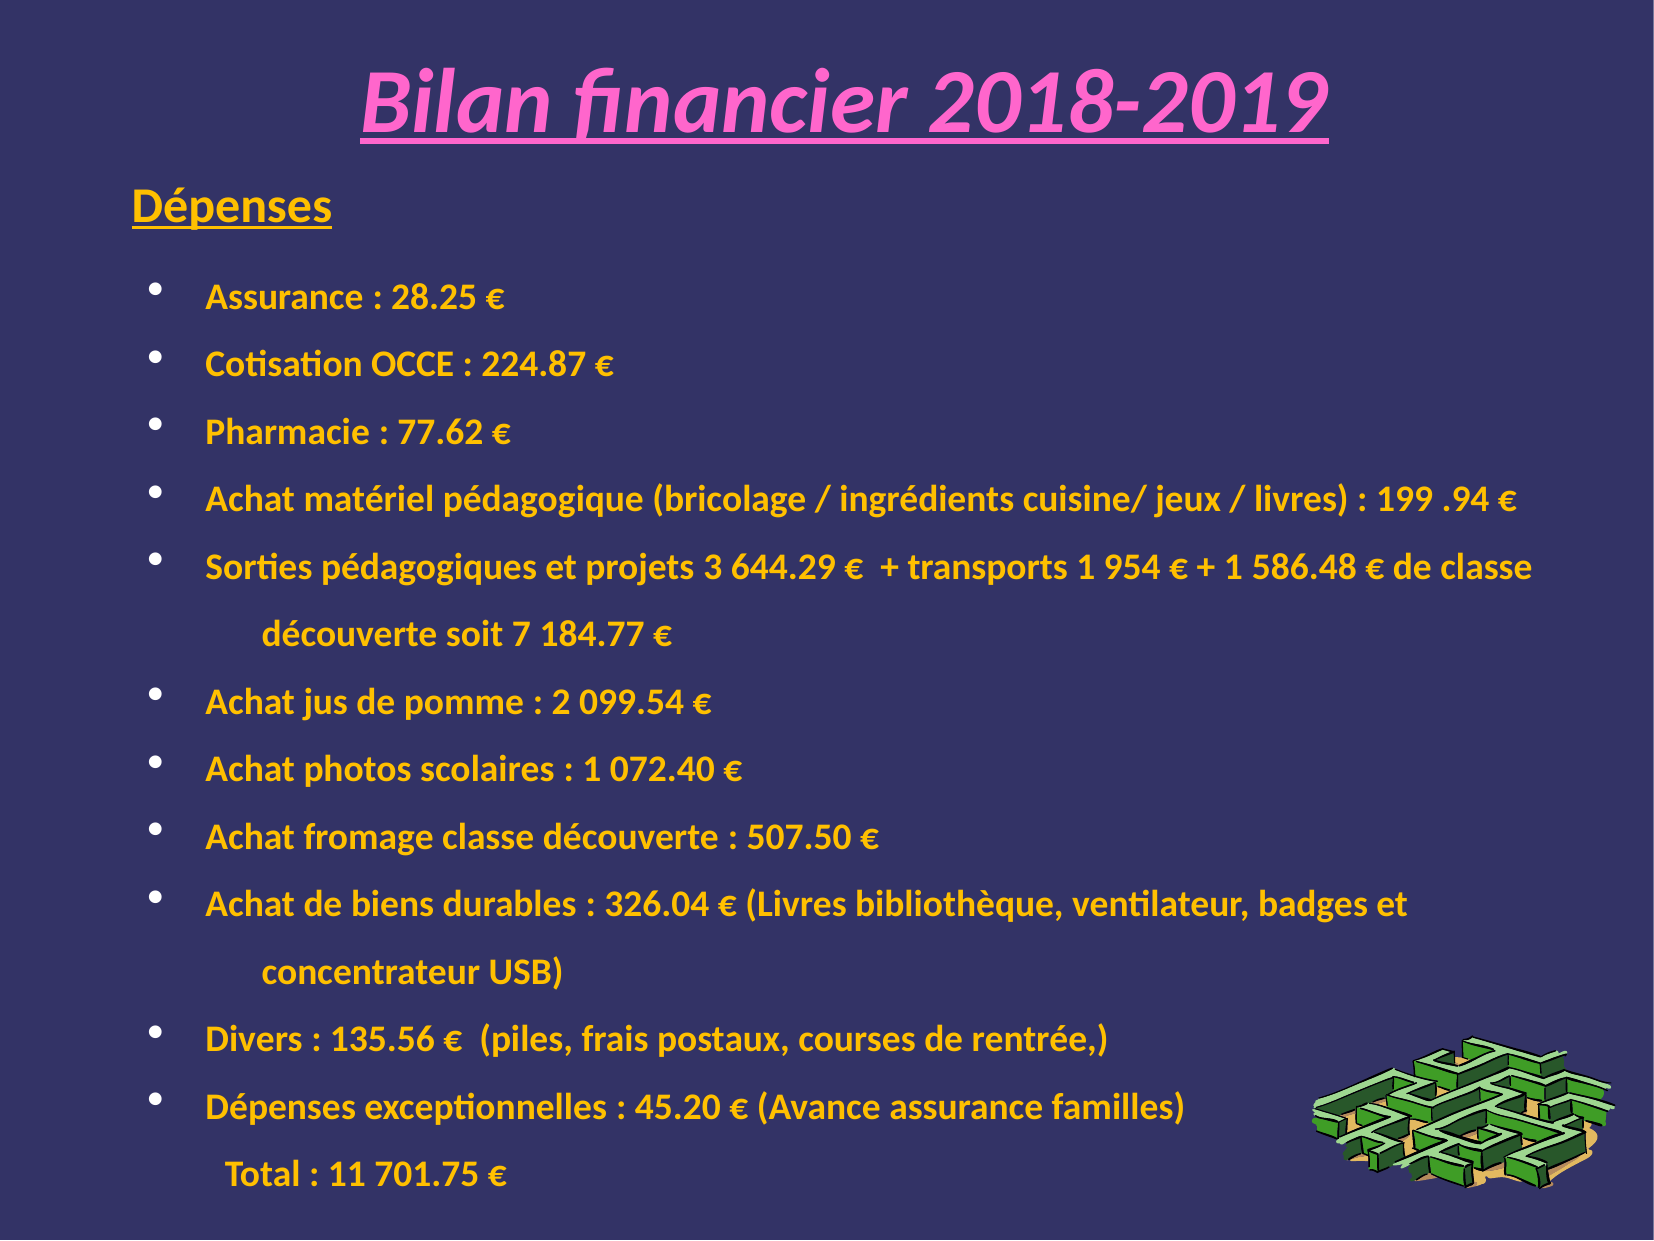

Bilan financier 2018-2019
Dépenses
Assurance : 28.25 €
Cotisation OCCE : 224.87 €
Pharmacie : 77.62 €
Achat matériel pédagogique (bricolage / ingrédients cuisine/ jeux / livres) : 199 .94 €
Sorties pédagogiques et projets 3 644.29 € + transports 1 954 € + 1 586.48 € de classe découverte soit 7 184.77 €
Achat jus de pomme : 2 099.54 €
Achat photos scolaires : 1 072.40 €
Achat fromage classe découverte : 507.50 €
Achat de biens durables : 326.04 € (Livres bibliothèque, ventilateur, badges et concentrateur USB)
Divers : 135.56 € (piles, frais postaux, courses de rentrée,)
Dépenses exceptionnelles : 45.20 € (Avance assurance familles)
 Total : 11 701.75 €